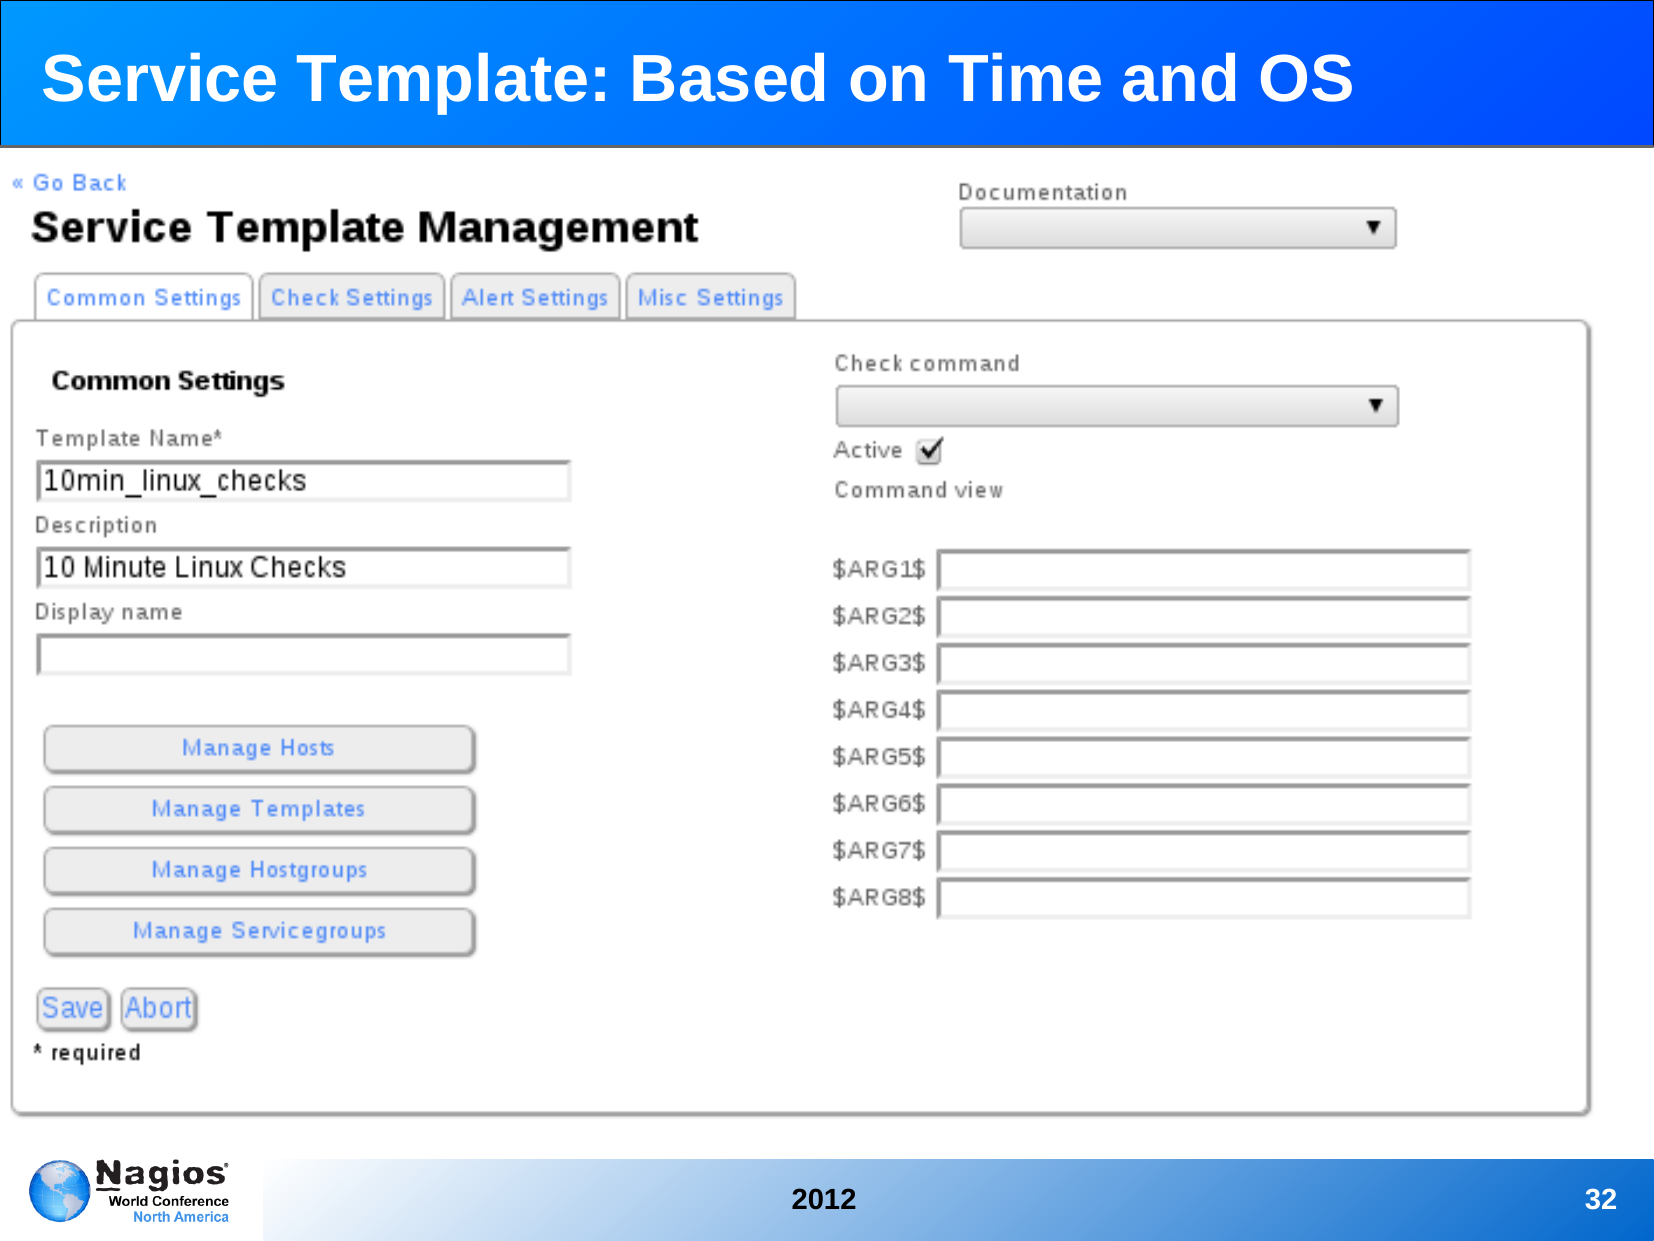

# Service Template: Based on Time and OS
2011
32